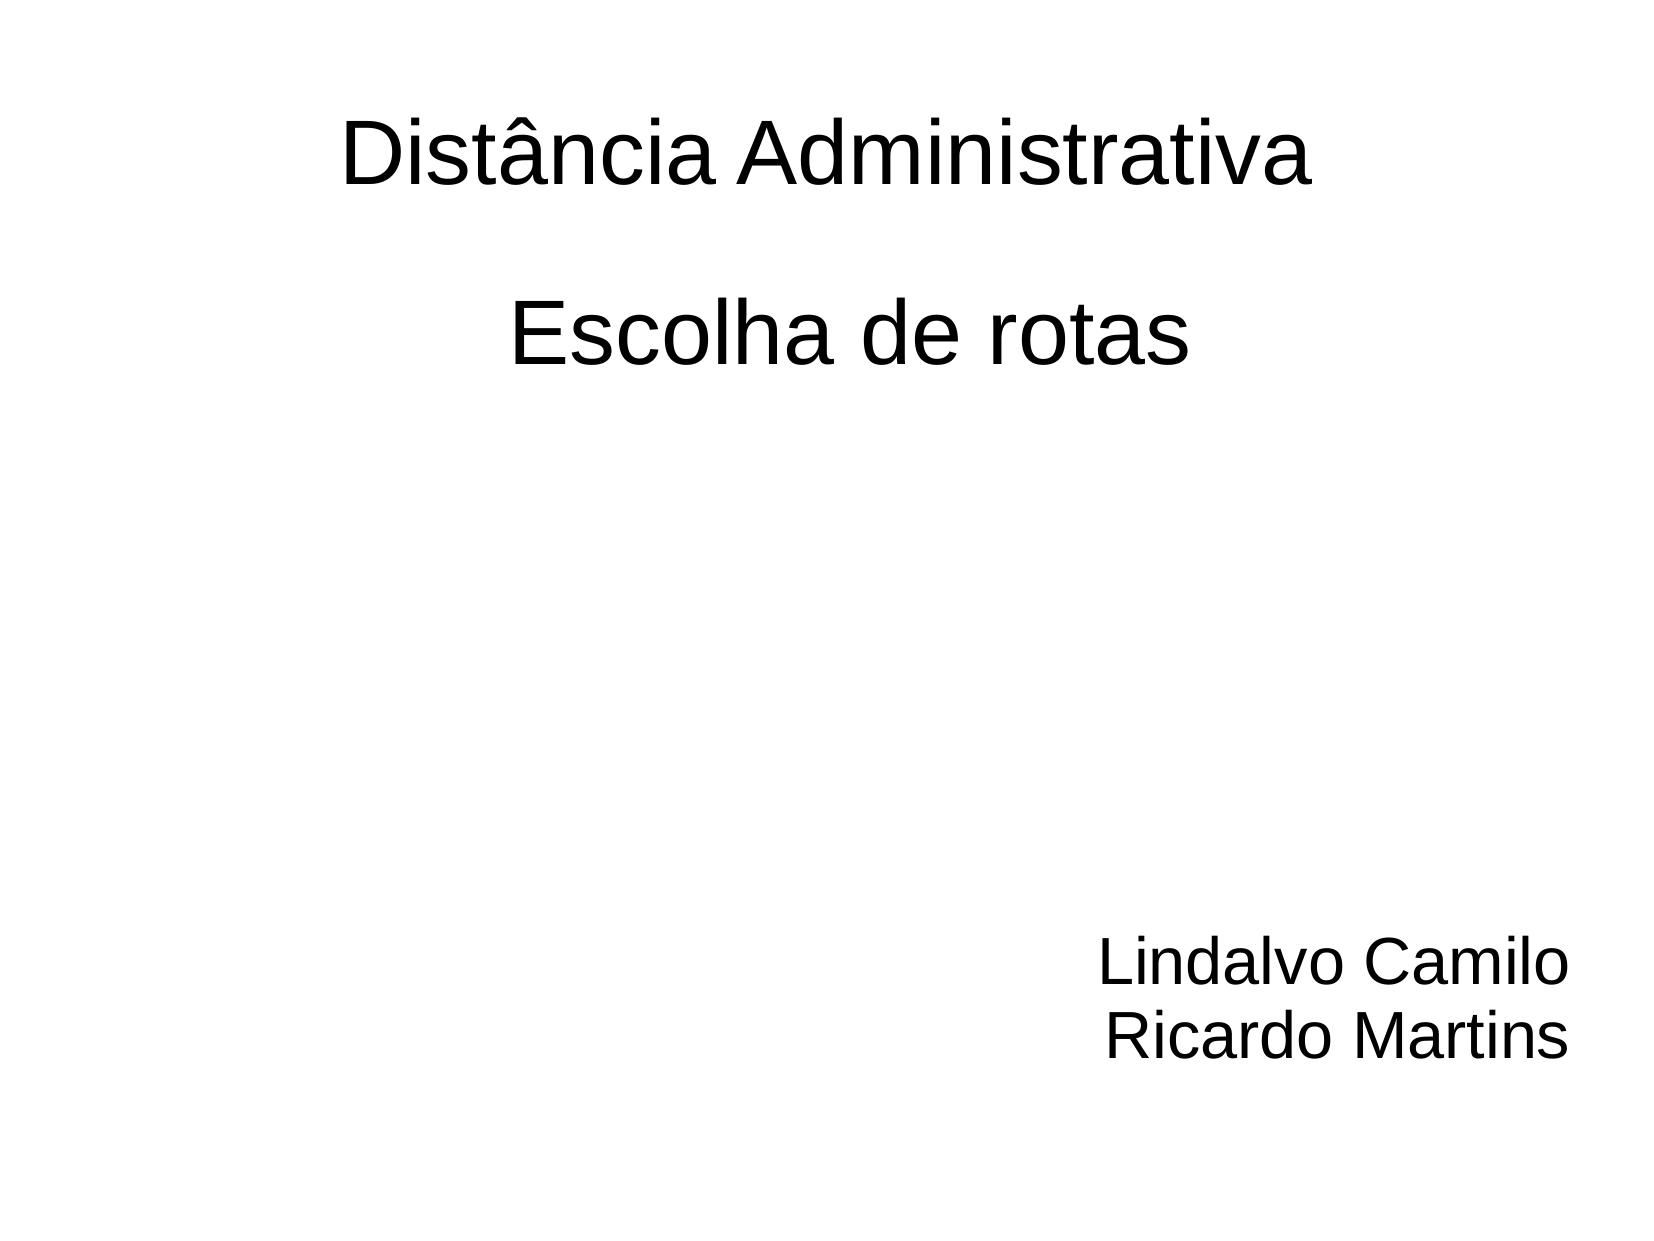

# Distância Administrativa
Escolha de rotas
Lindalvo Camilo
Ricardo Martins